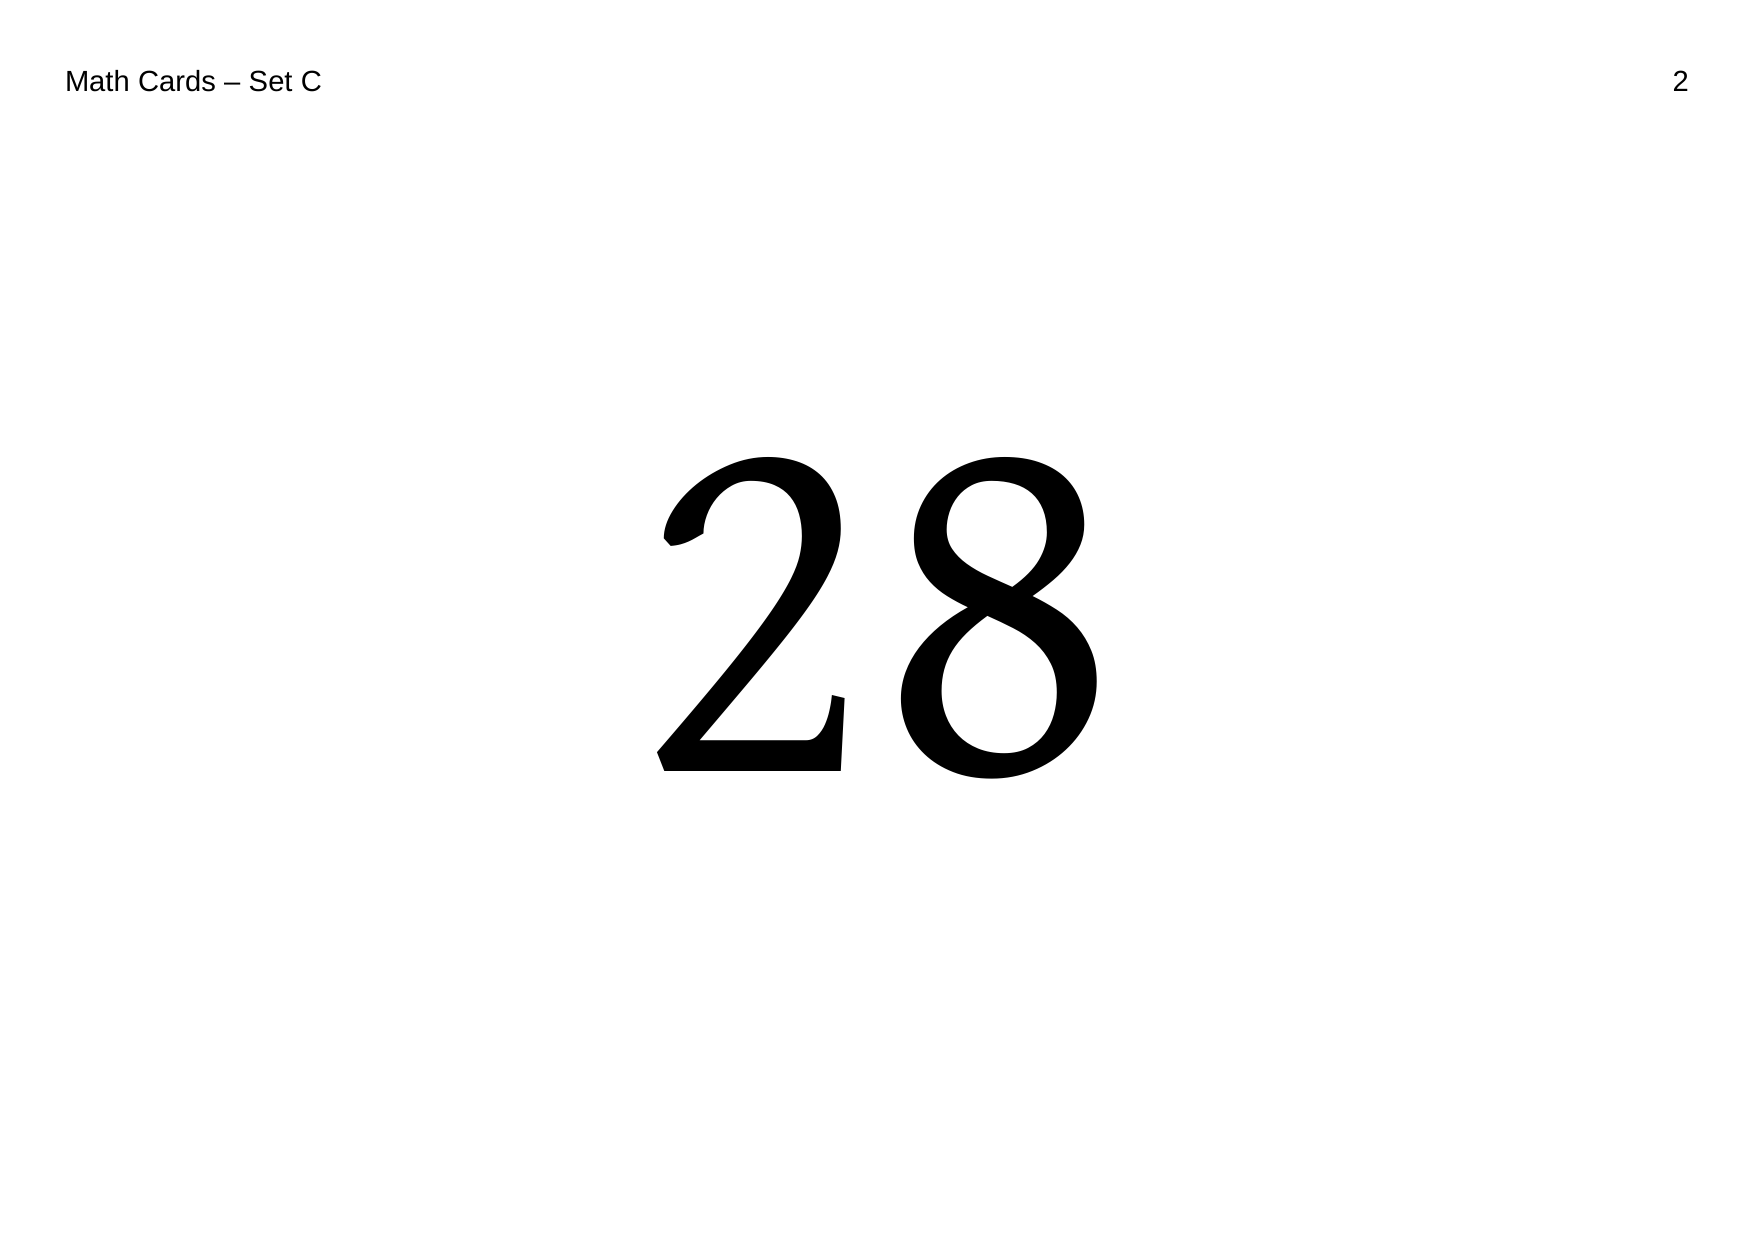

Math Cards – Set C
2
28